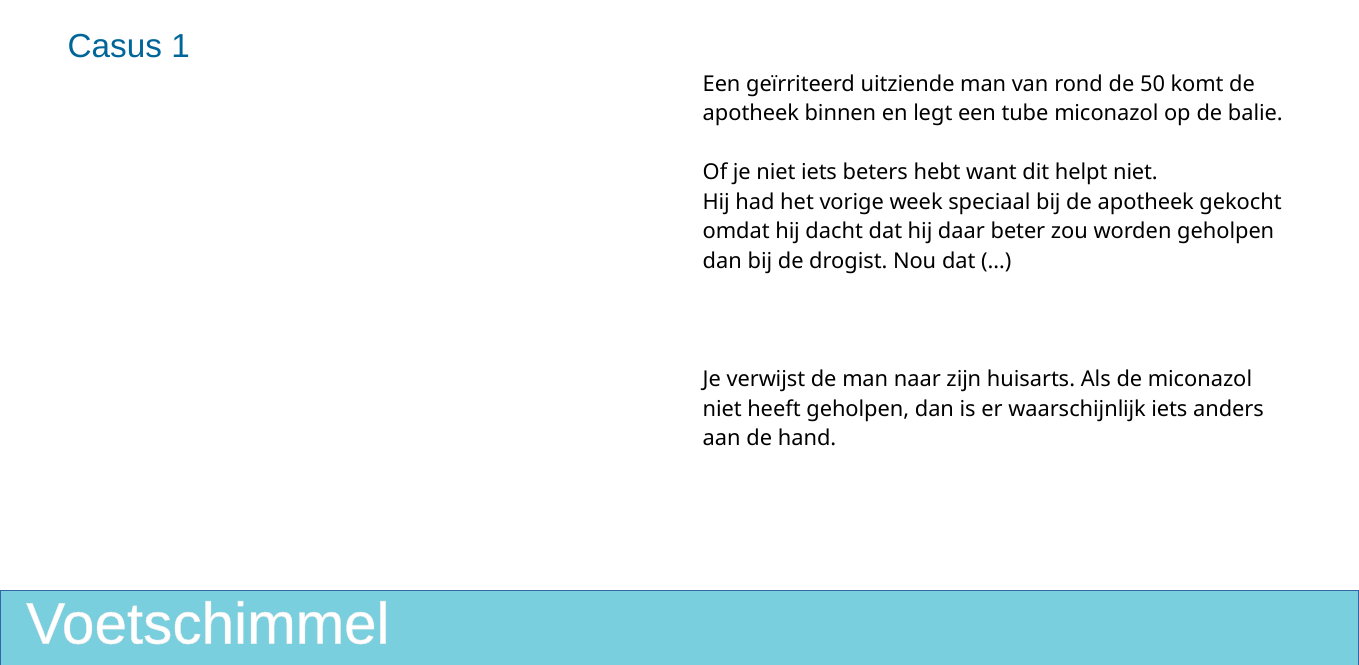

# Casus 1
Een geïrriteerd uitziende man van rond de 50 komt de apotheek binnen en legt een tube miconazol op de balie.
Of je niet iets beters hebt want dit helpt niet.
Hij had het vorige week speciaal bij de apotheek gekocht omdat hij dacht dat hij daar beter zou worden geholpen dan bij de drogist. Nou dat (…)
Je verwijst de man naar zijn huisarts. Als de miconazol niet heeft geholpen, dan is er waarschijnlijk iets anders aan de hand.
Voetschimmel